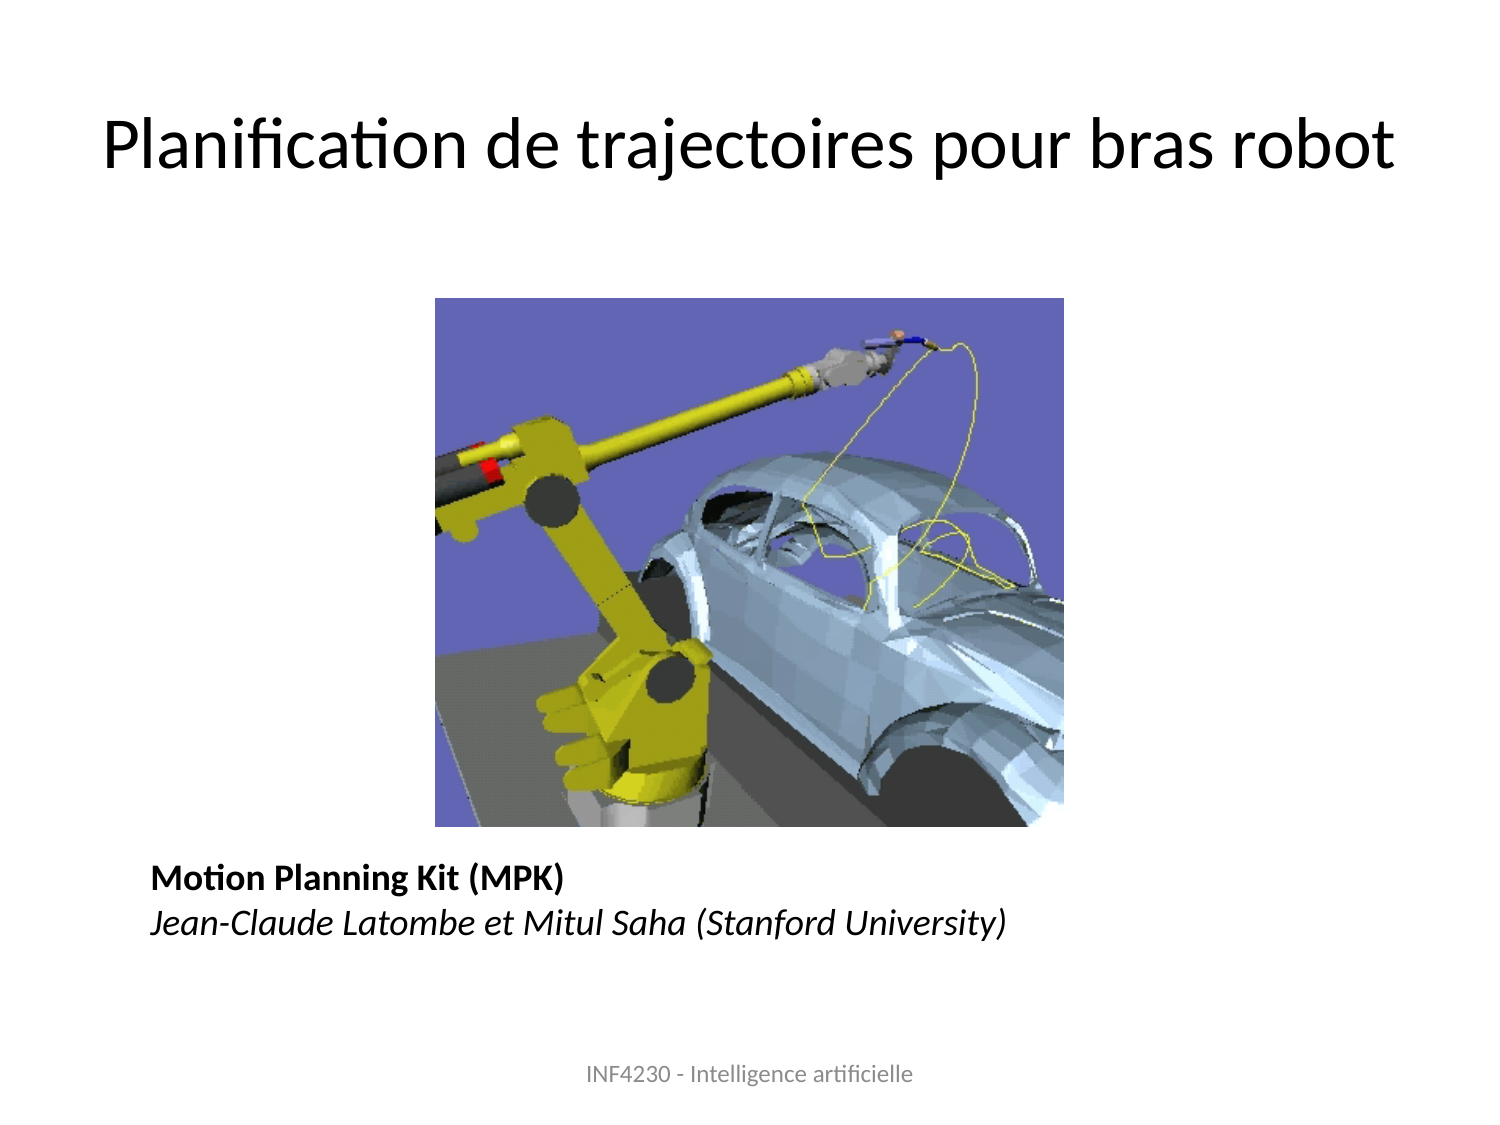

# Planification de trajectoires pour bras robot
Motion Planning Kit (MPK)
Jean-Claude Latombe et Mitul Saha (Stanford University)
INF4230 - Intelligence artificielle